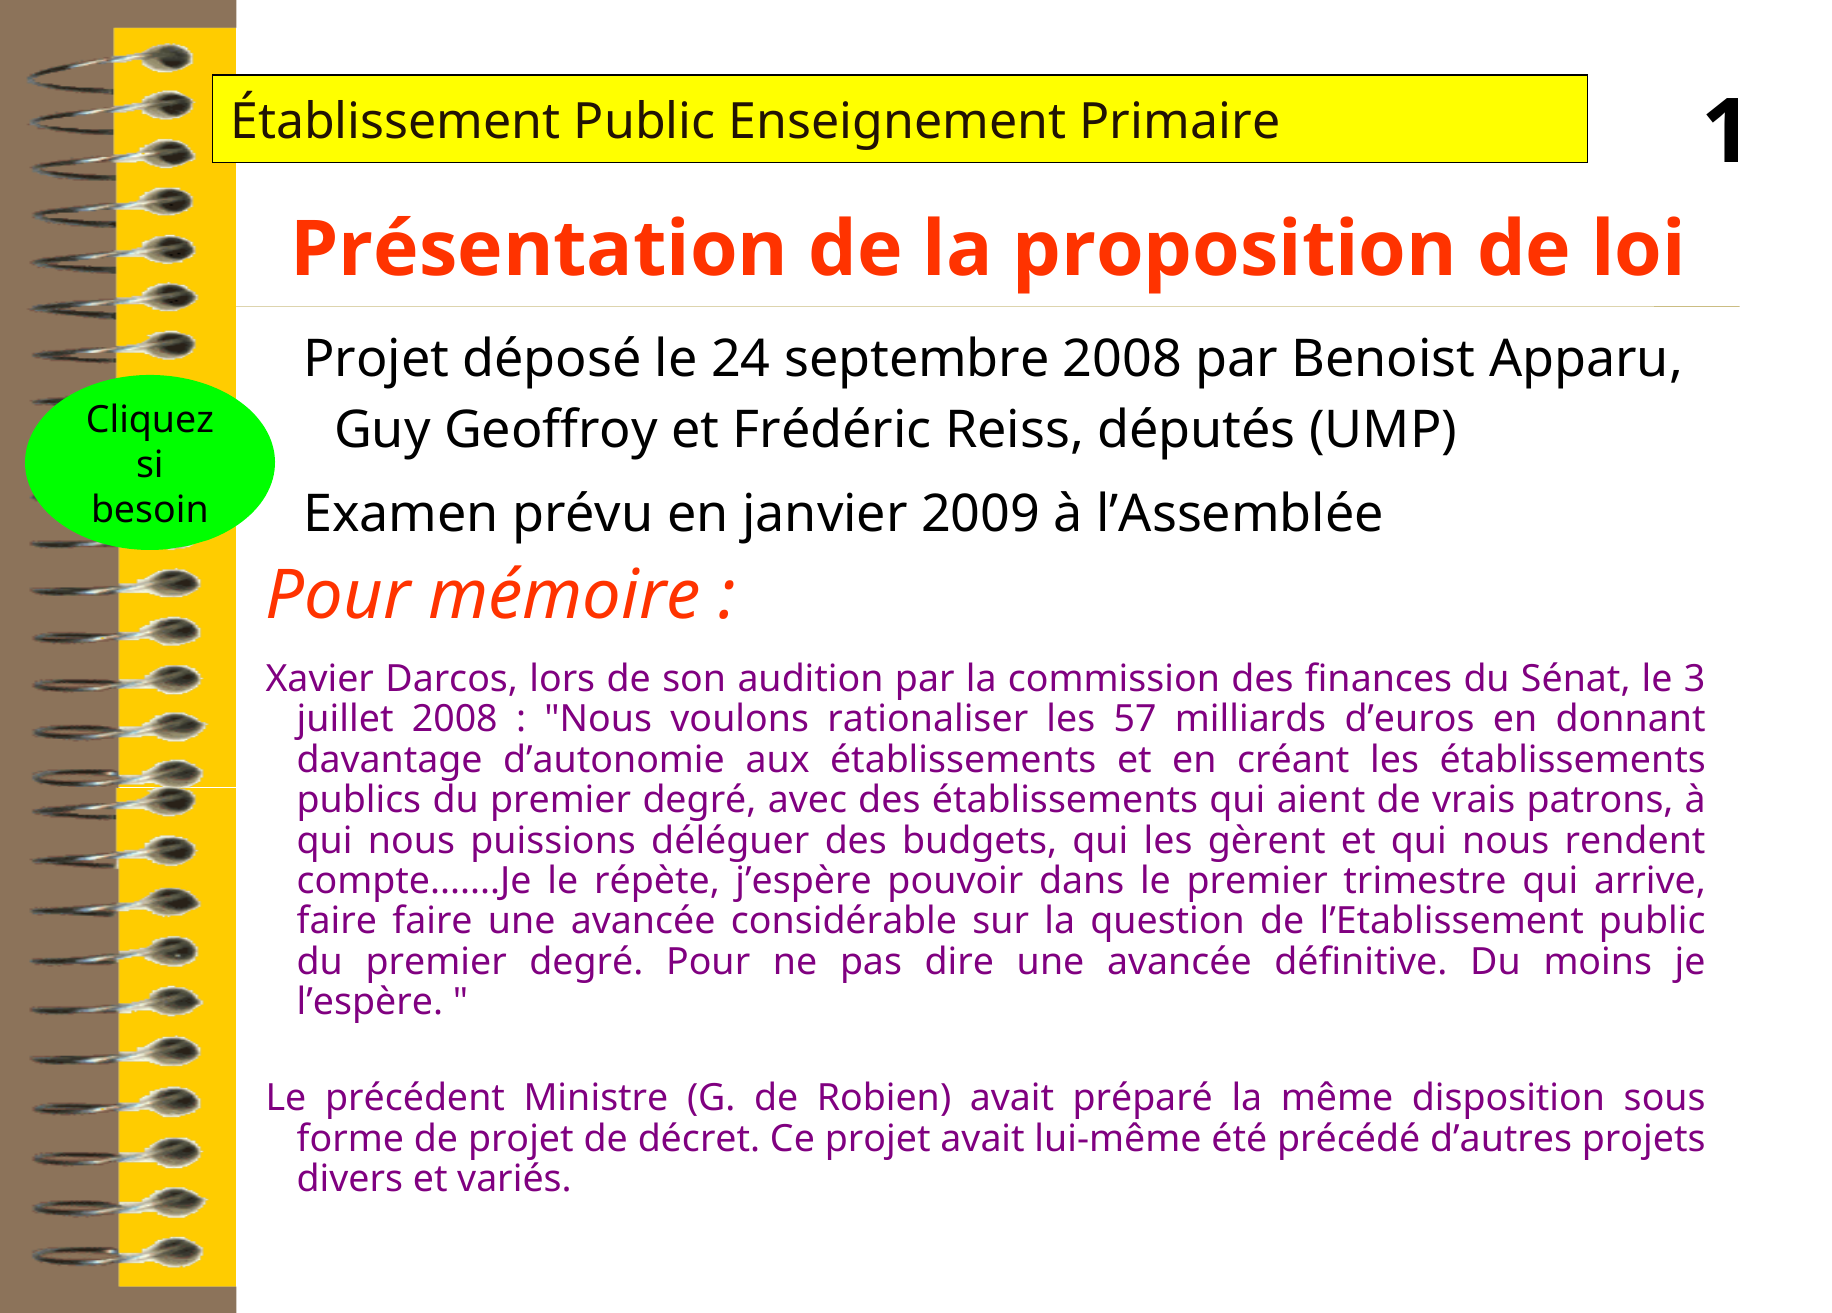

1
# Établissement Public Enseignement Primaire
Présentation de la proposition de loi
Projet déposé le 24 septembre 2008 par Benoist Apparu, Guy Geoffroy et Frédéric Reiss, députés (UMP)‏
Examen prévu en janvier 2009 à l’Assemblée
Cliquez si besoin
Pour mémoire :
Xavier Darcos, lors de son audition par la commission des finances du Sénat, le 3 juillet 2008 : "Nous voulons rationaliser les 57 milliards d’euros en donnant davantage d’autonomie aux établissements et en créant les établissements publics du premier degré, avec des établissements qui aient de vrais patrons, à qui nous puissions déléguer des budgets, qui les gèrent et qui nous rendent compte.......Je le répète, j’espère pouvoir dans le premier trimestre qui arrive, faire faire une avancée considérable sur la question de l’Etablissement public du premier degré. Pour ne pas dire une avancée définitive. Du moins je l’espère. "
Le précédent Ministre (G. de Robien) avait préparé la même disposition sous forme de projet de décret. Ce projet avait lui-même été précédé d’autres projets divers et variés.